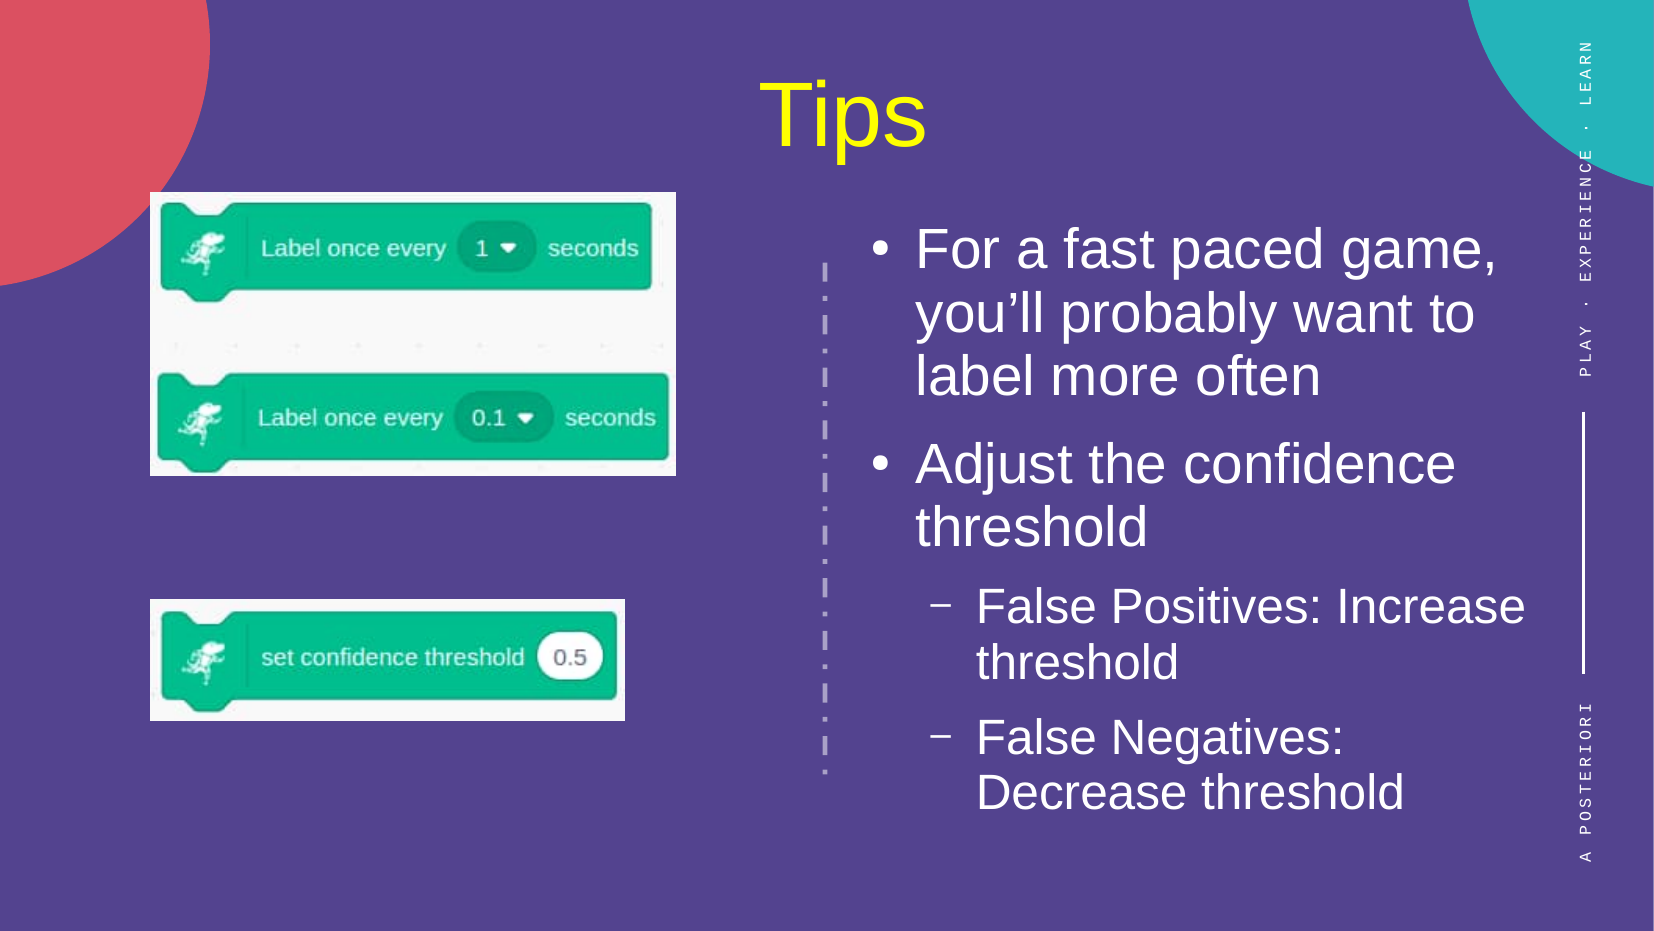

# Tips
For a fast paced game, you’ll probably want to label more often
Adjust the confidence threshold
False Positives: Increase threshold
False Negatives: Decrease threshold